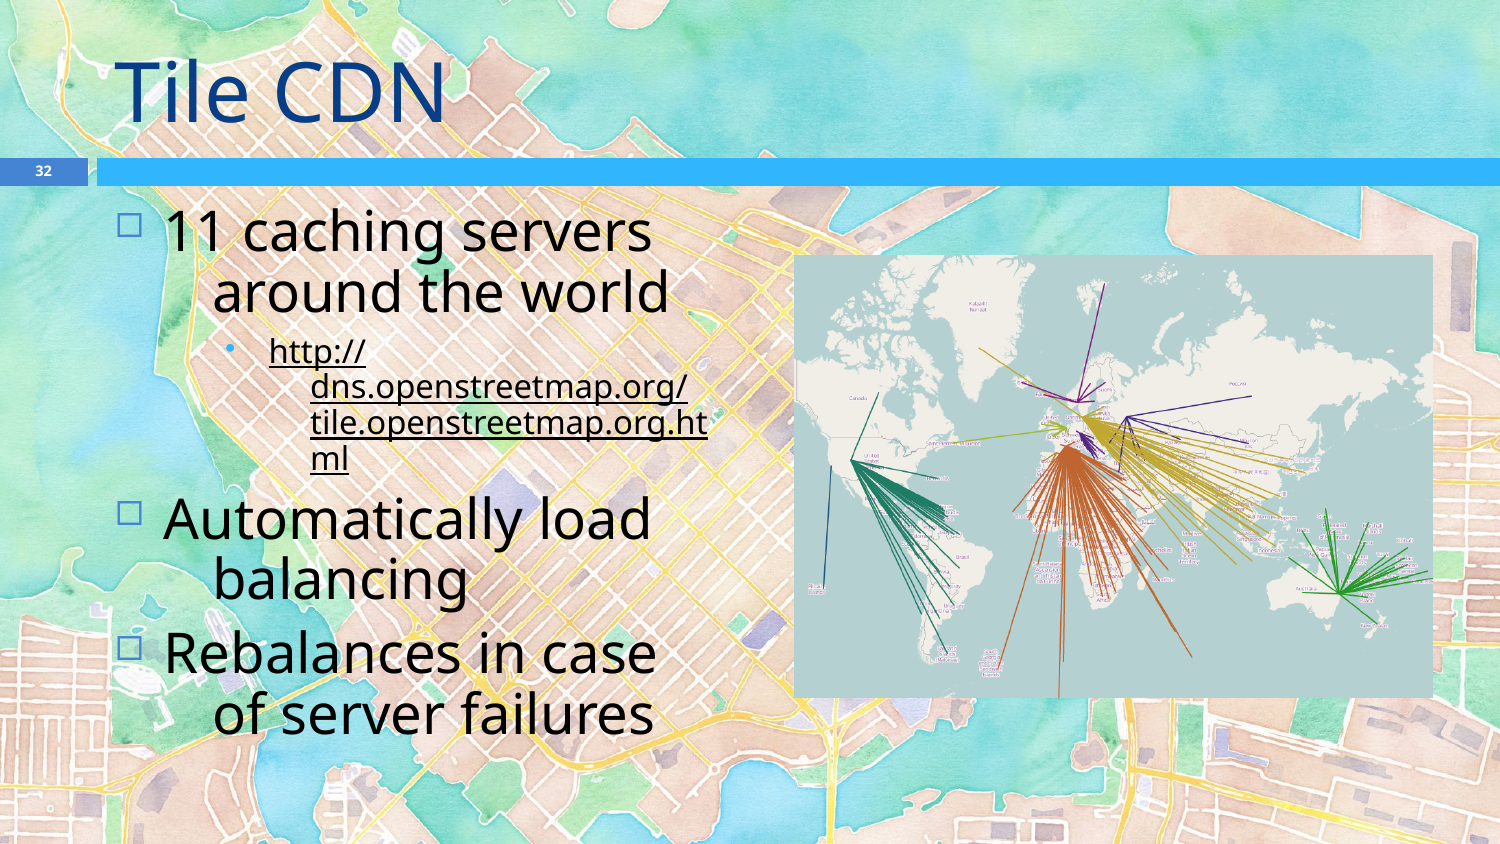

# Tile CDN
11 caching servers around the world
http://dns.openstreetmap.org/ tile.openstreetmap.org.html
Automatically load balancing
Rebalances in case of server failures